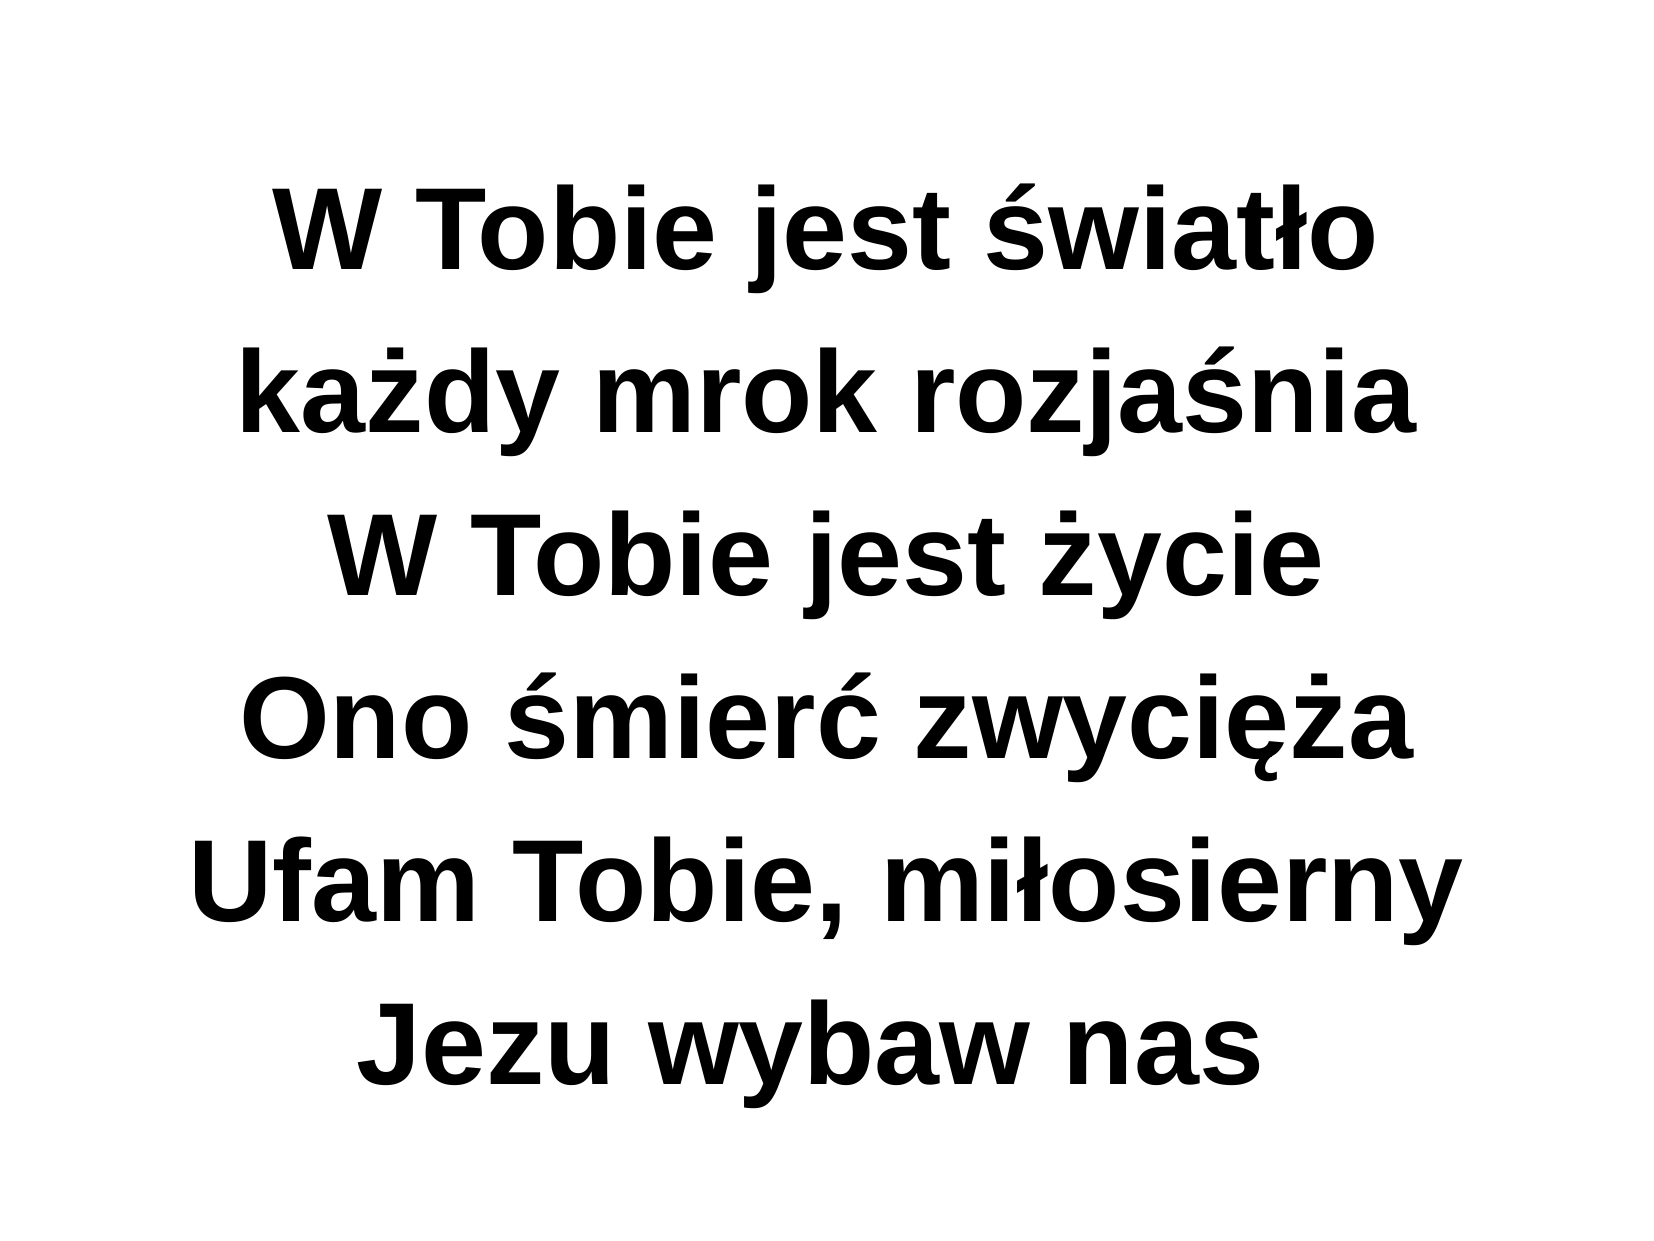

# W Tobie jest światło
każdy mrok rozjaśnia
W Tobie jest życie
Ono śmierć zwycięża
Ufam Tobie, miłosierny
Jezu wybaw nas